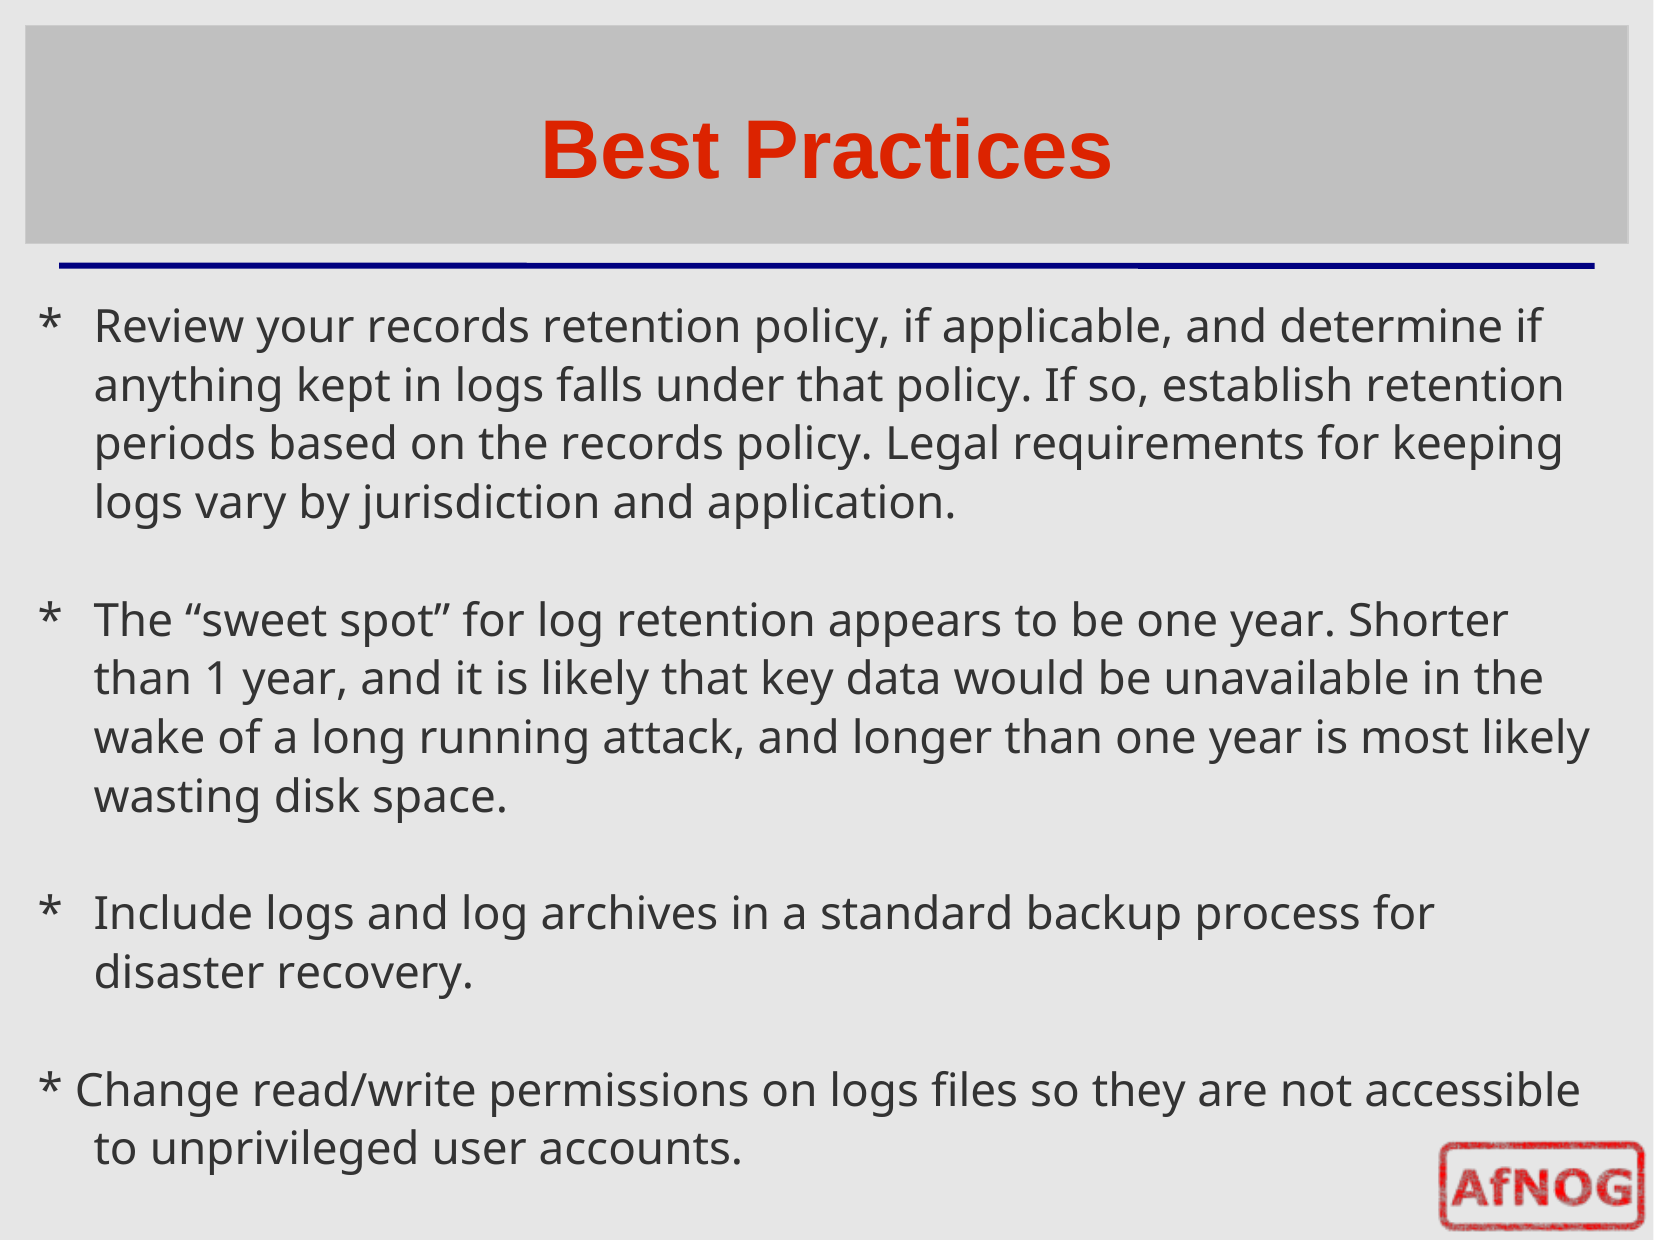

# Best Practices
* 	Review your records retention policy, if applicable, and determine if anything kept in logs falls under that policy. If so, establish retention periods based on the records policy. Legal requirements for keeping logs vary by jurisdiction and application.
* 	The “sweet spot” for log retention appears to be one year. Shorter than 1 year, and it is likely that key data would be unavailable in the wake of a long running attack, and longer than one year is most likely wasting disk space.
* 	Include logs and log archives in a standard backup process for disaster recovery.
* Change read/write permissions on logs files so they are not accessible to unprivileged user accounts.